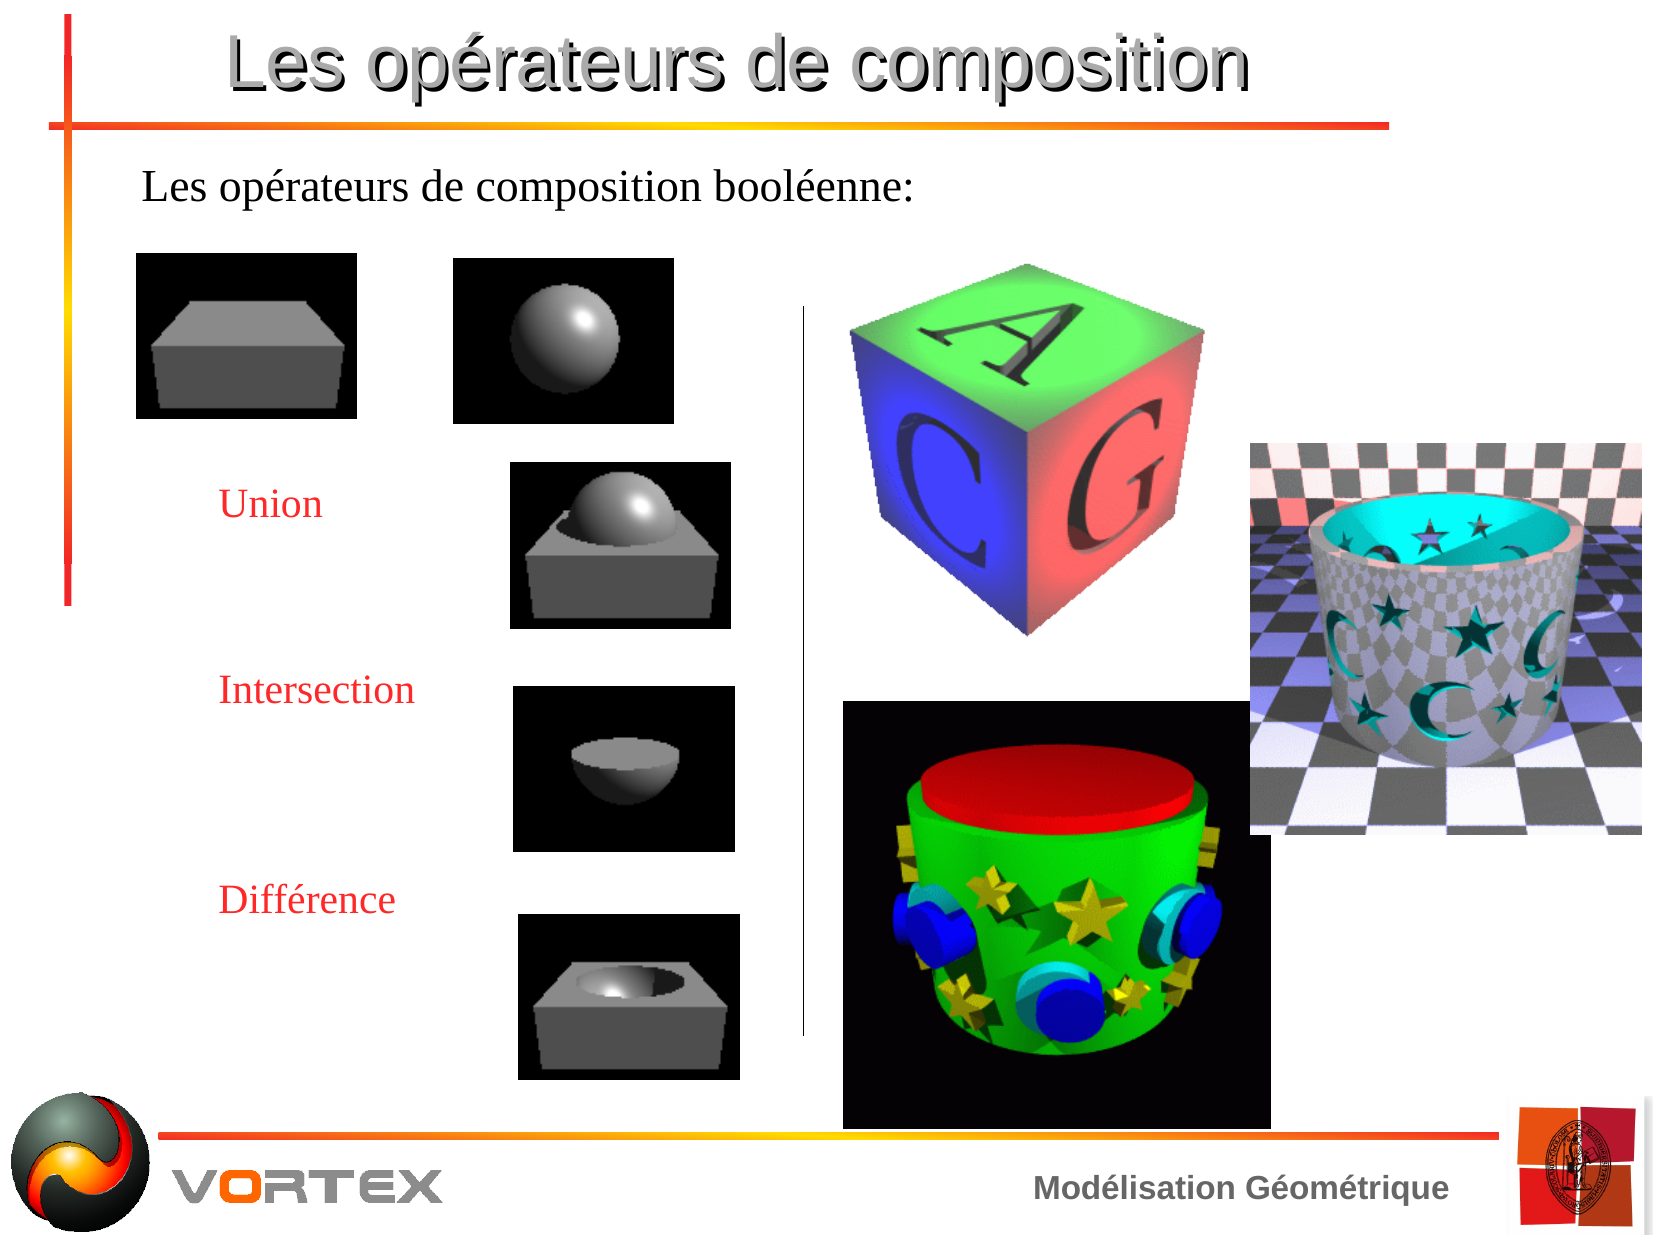

# Les opérateurs de composition
Les opérateurs de composition booléenne:
Union
Intersection
Différence